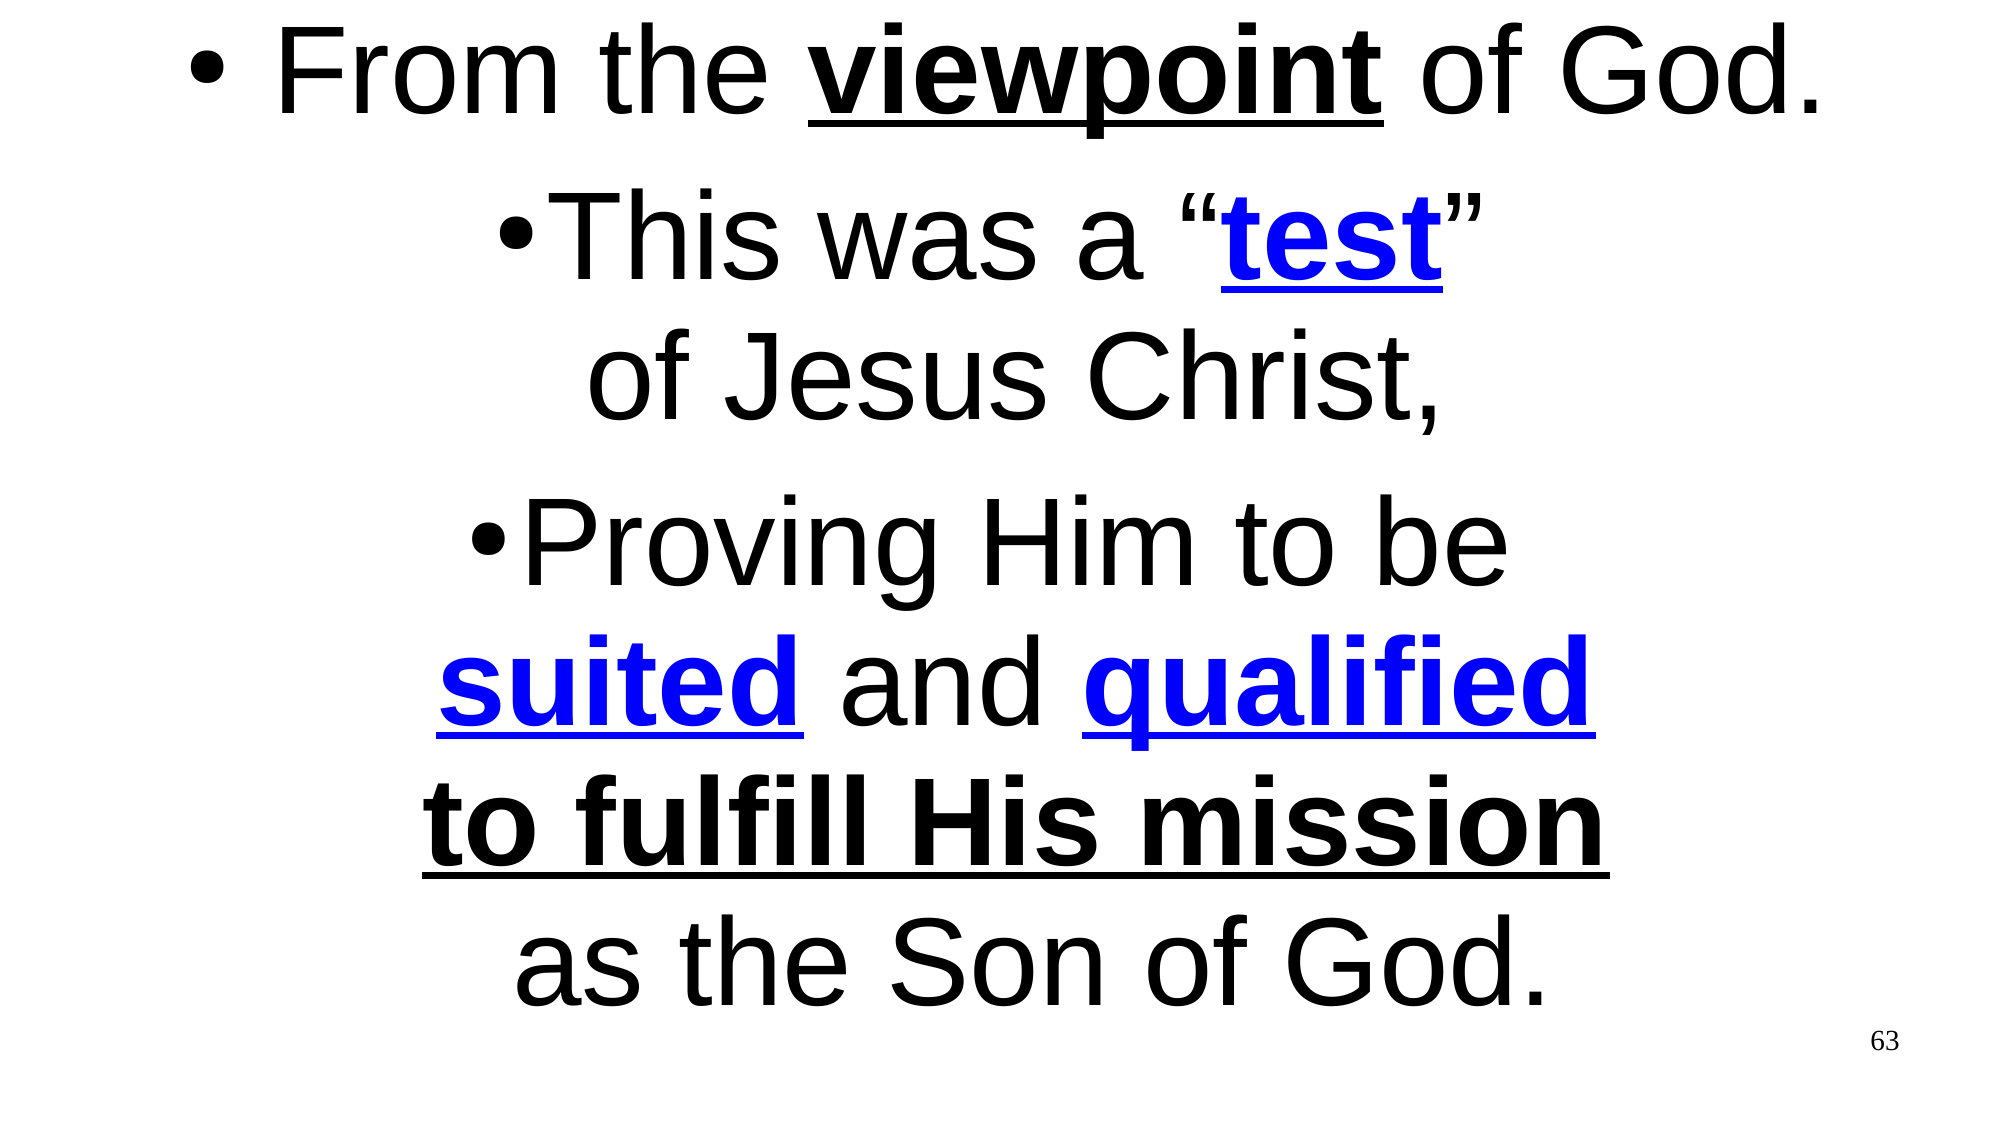

# From the viewpoint of God.
This was a “test”
of Jesus Christ,
Proving Him to be
suited and qualified
to fulfill His mission
as the Son of God.
63